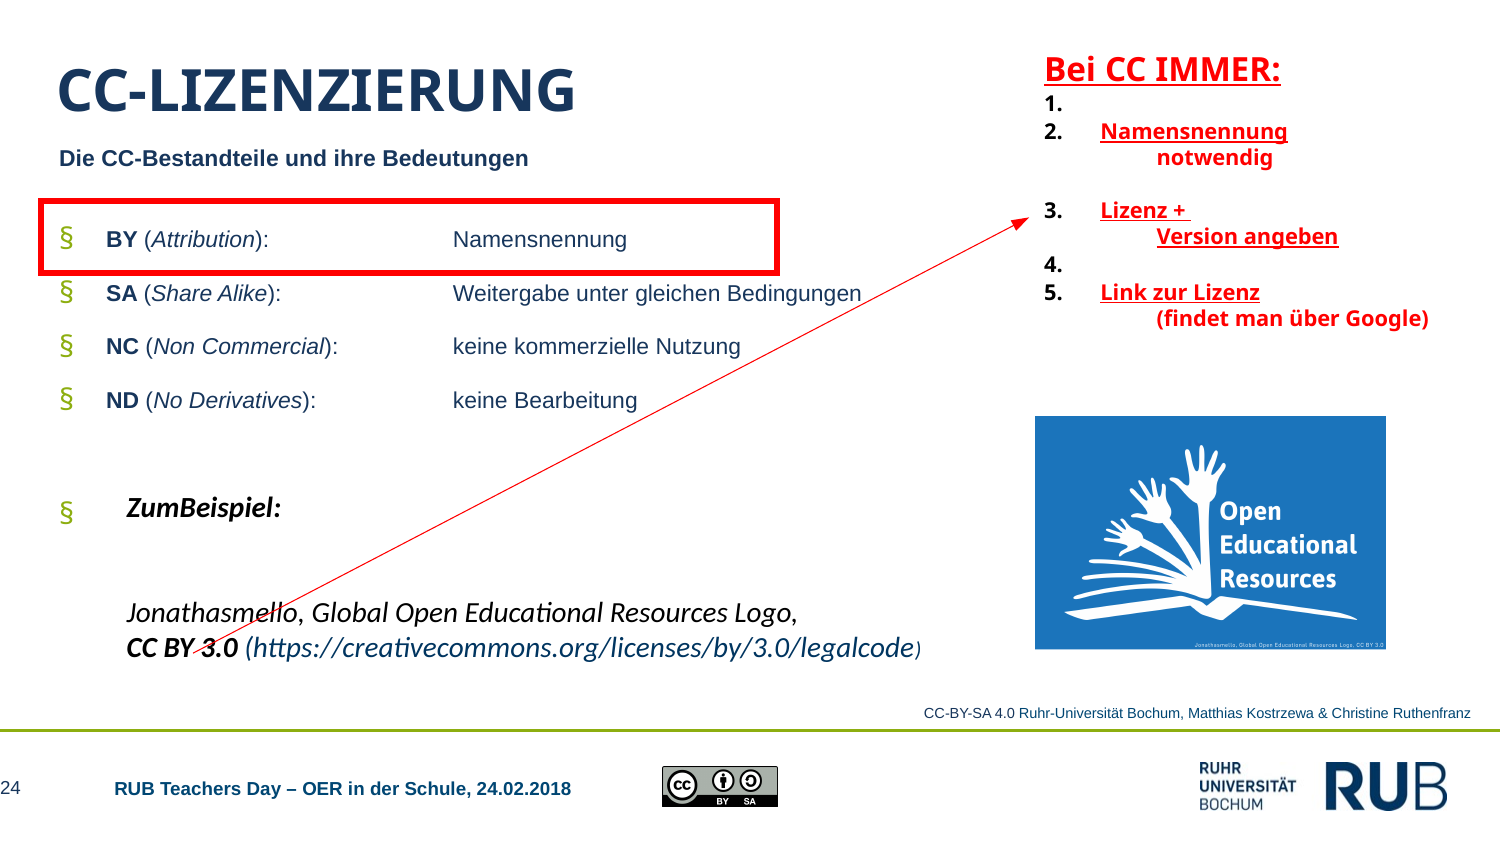

Bei CC IMMER:
Namensnennung
notwendig
Lizenz +
Version angeben
Link zur Lizenz
(findet man über Google)
CC-Lizenzierung
Die CC-Bestandteile und ihre Bedeutungen
BY (Attribution): 			Namensnennung
SA (Share Alike): 			Weitergabe unter gleichen Bedingungen
NC (Non Commercial):		keine kommerzielle Nutzung
ND (No Derivatives): 		keine Bearbeitung
ZumBeispiel:
Jonathasmello, Global Open Educational Resources Logo,
CC BY 3.0 (https://creativecommons.org/licenses/by/3.0/legalcode)
CC-BY-SA 4.0 Ruhr-Universität Bochum, Matthias Kostrzewa & Christine Ruthenfranz
RUB Teachers Day – OER in der Schule, 24.02.2018